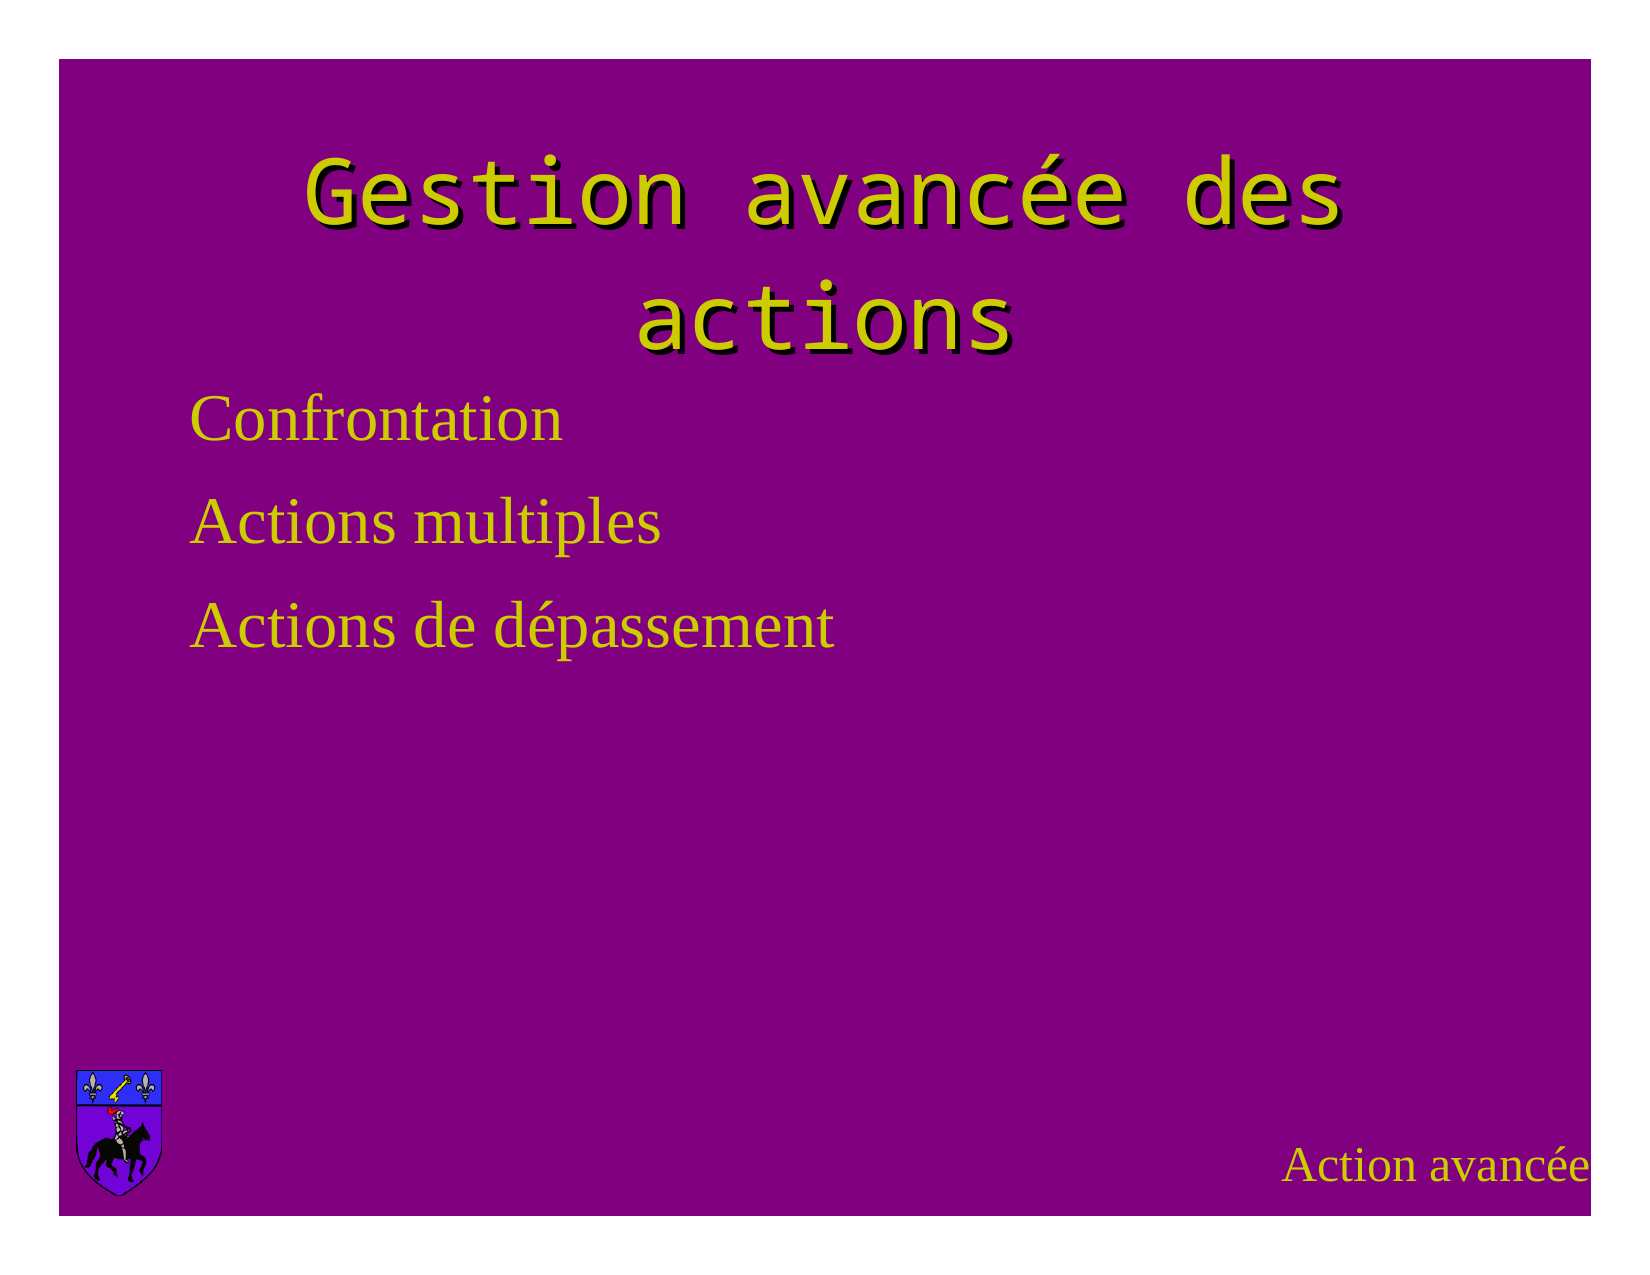

# Gestion avancée des actions
Confrontation
Actions multiples
Actions de dépassement
Action avancée